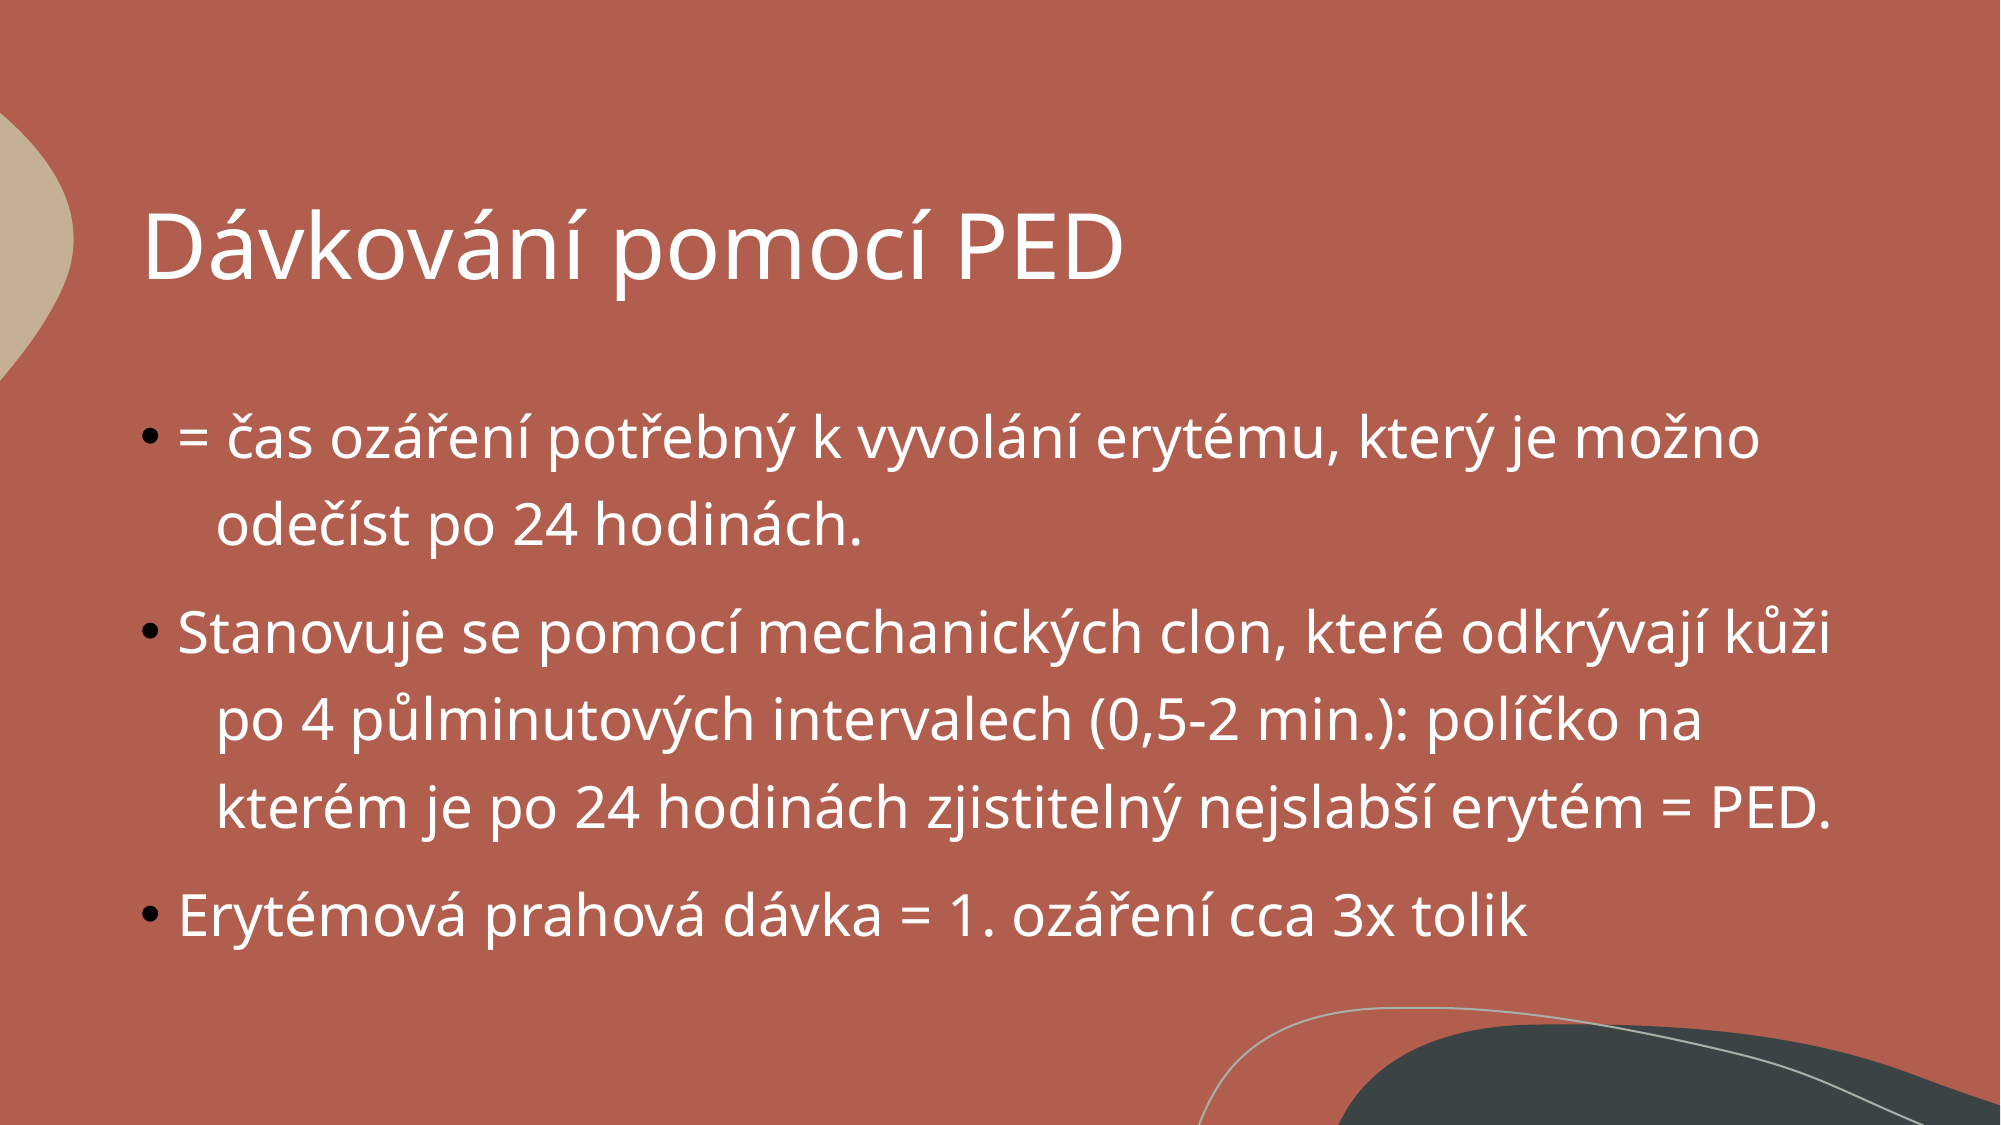

# Dávkování pomocí PED
= čas ozáření potřebný k vyvolání erytému, který je možno odečíst po 24 hodinách.
Stanovuje se pomocí mechanických clon, které odkrývají kůži po 4 půlminutových intervalech (0,5-2 min.): políčko na kterém je po 24 hodinách zjistitelný nejslabší erytém = PED.
Erytémová prahová dávka = 1. ozáření cca 3x tolik